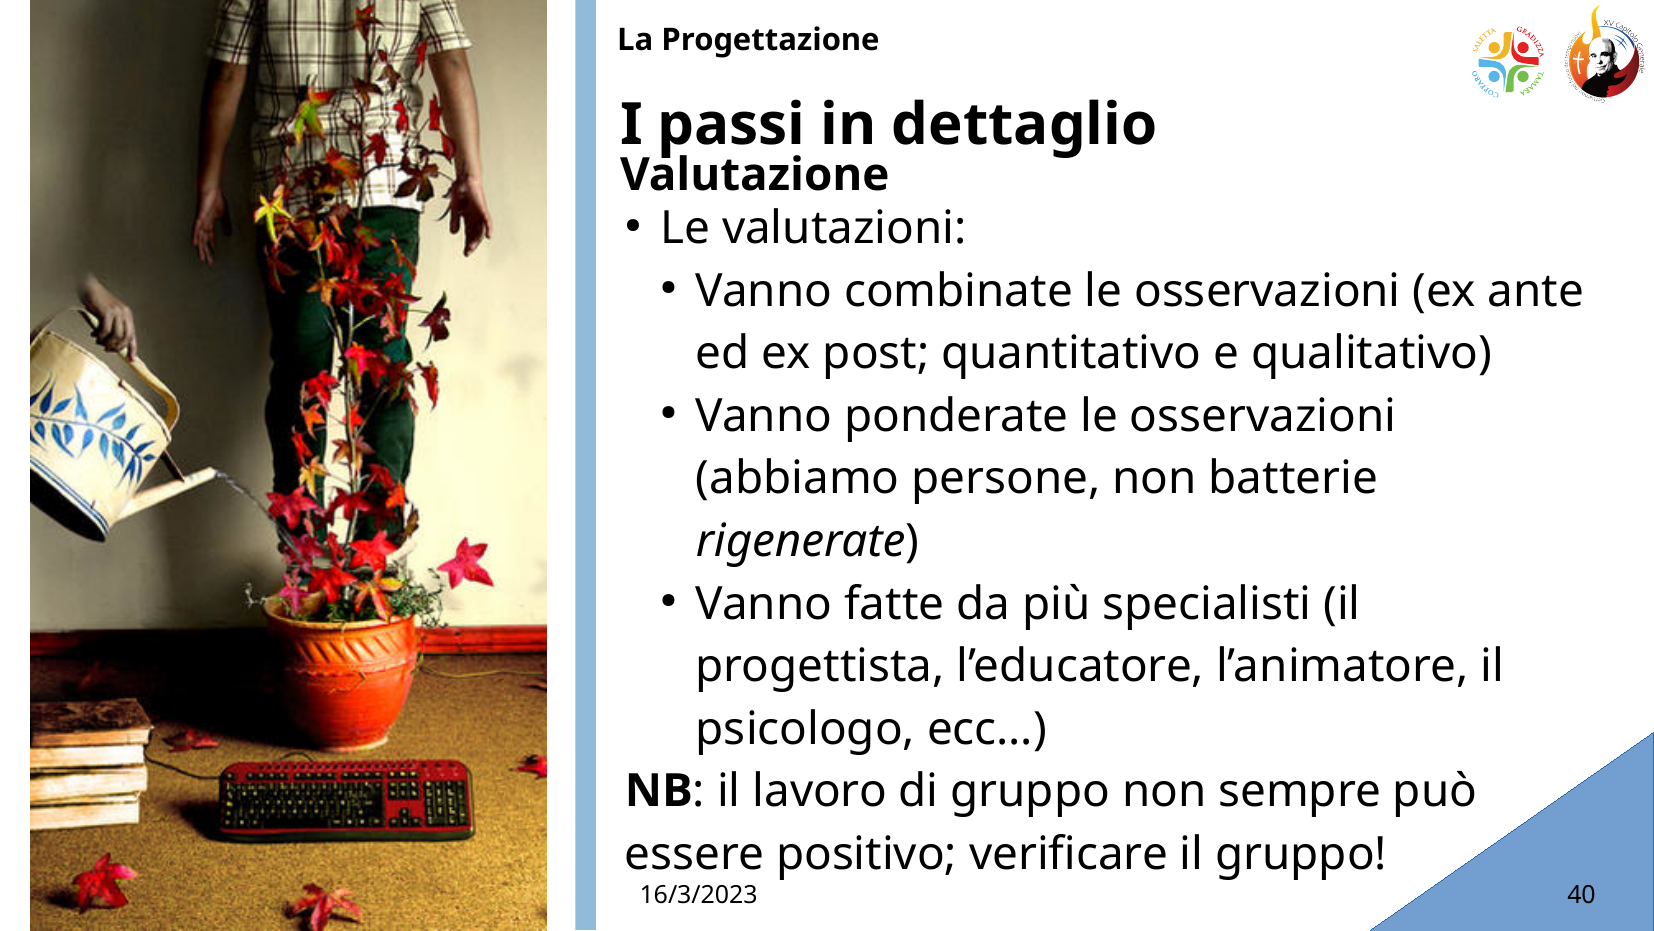

La Progettazione
I passi in dettaglio
Valutazione
# Le valutazioni:
Vanno combinate le osservazioni (ex ante ed ex post; quantitativo e qualitativo)
Vanno ponderate le osservazioni (abbiamo persone, non batterie rigenerate)
Vanno fatte da più specialisti (il progettista, l’educatore, l’animatore, il psicologo, ecc…)
NB: il lavoro di gruppo non sempre può essere positivo; verificare il gruppo!